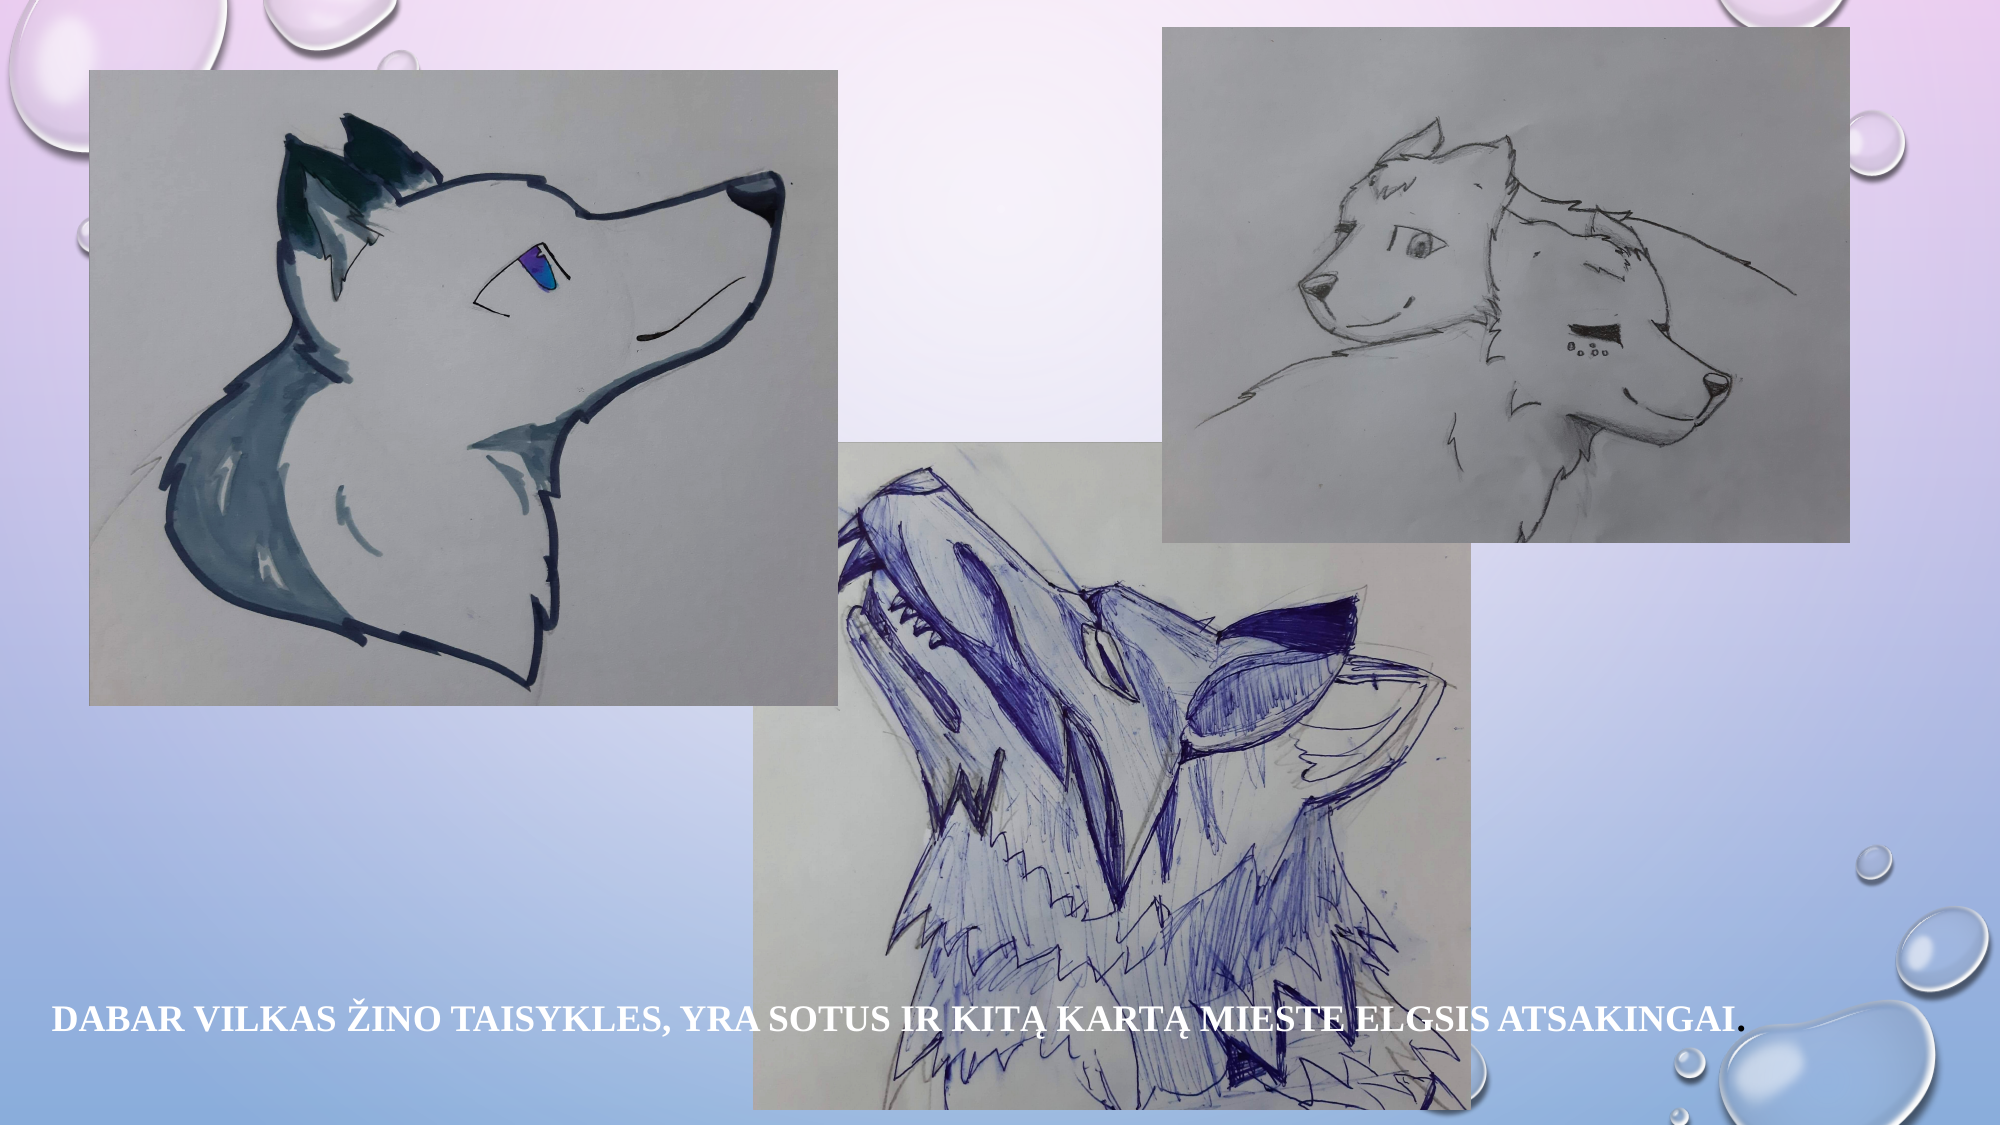

#
Dabar vilkas žino taisykles, yra sotus ir kitą kartą mieste elgsis atsakingai.